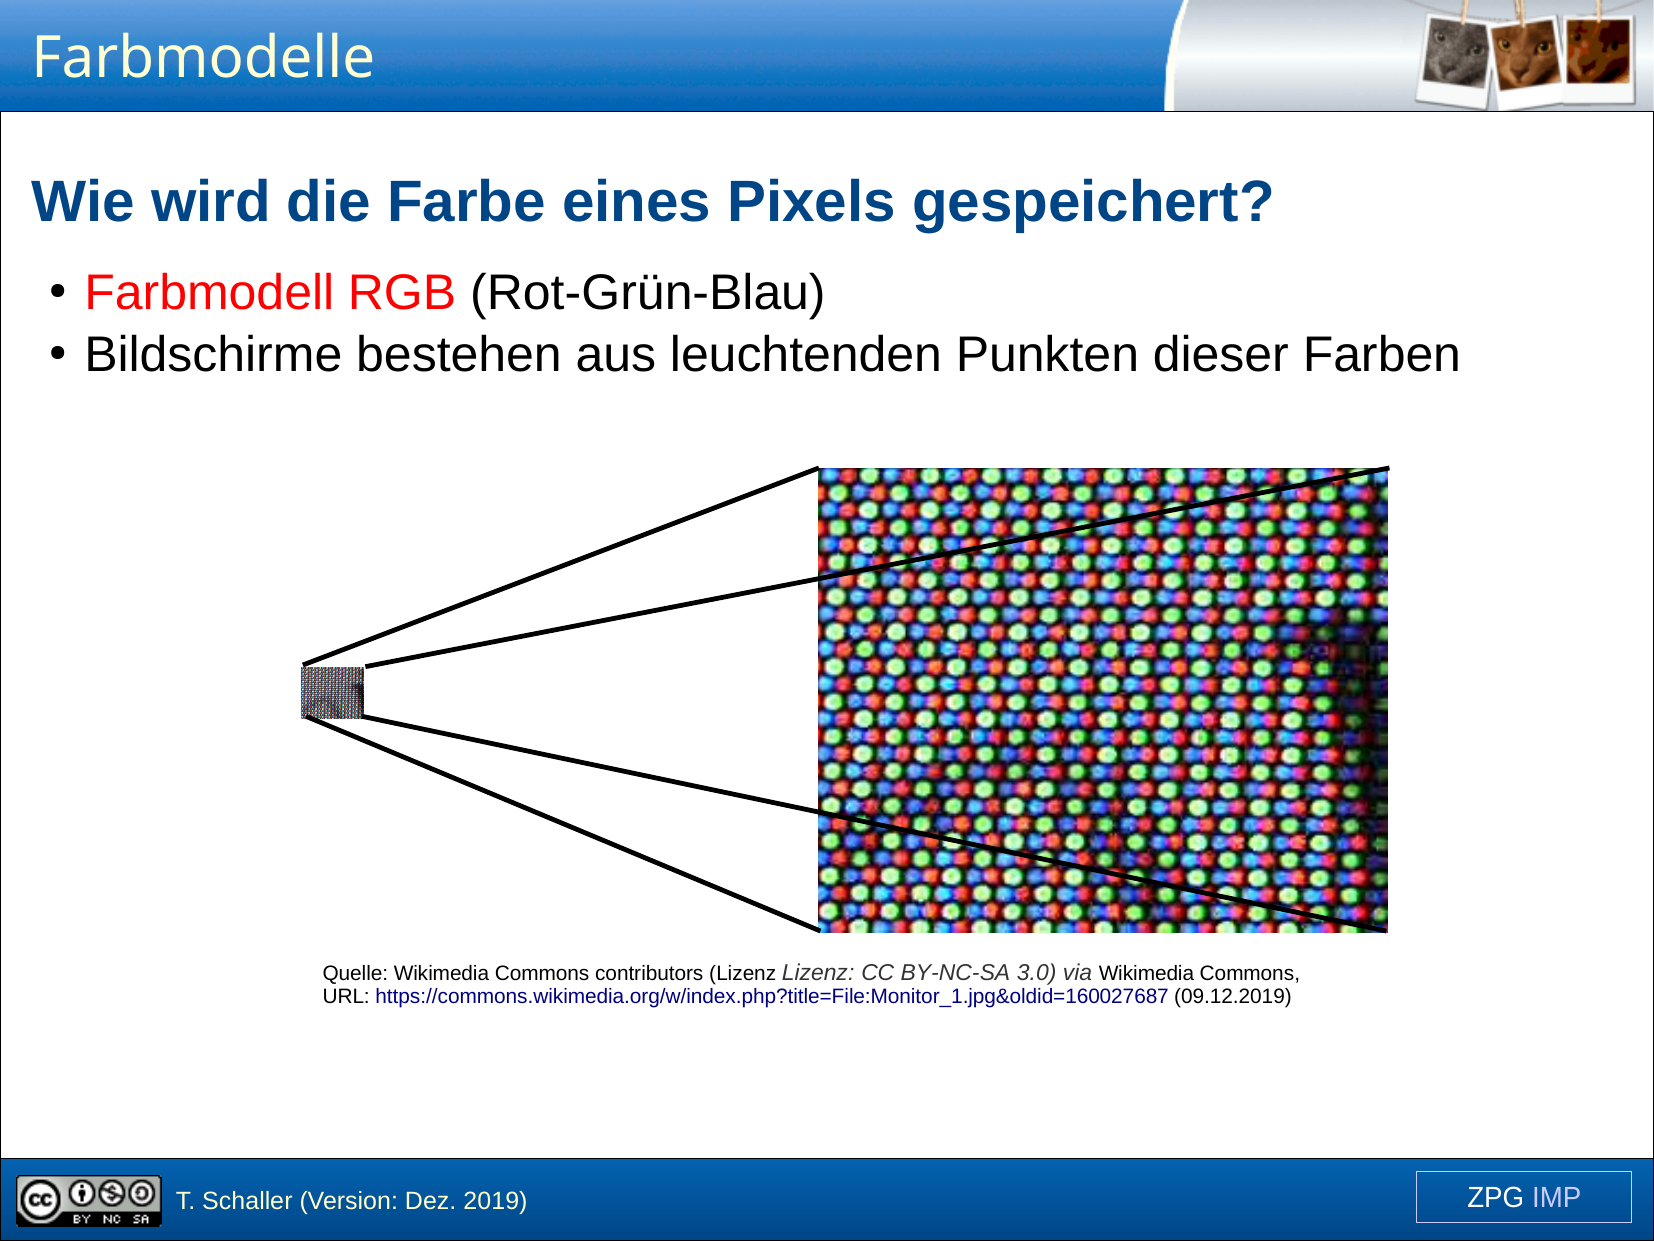

# Farbmodelle
Wie wird die Farbe eines Pixels gespeichert?
Farbmodell RGB (Rot-Grün-Blau)
Bildschirme bestehen aus leuchtenden Punkten dieser Farben
Quelle: Wikimedia Commons contributors (Lizenz Lizenz: CC BY-NC-SA 3.0) via Wikimedia Commons,
URL: https://commons.wikimedia.org/w/index.php?title=File:Monitor_1.jpg&oldid=160027687 (09.12.2019)
2